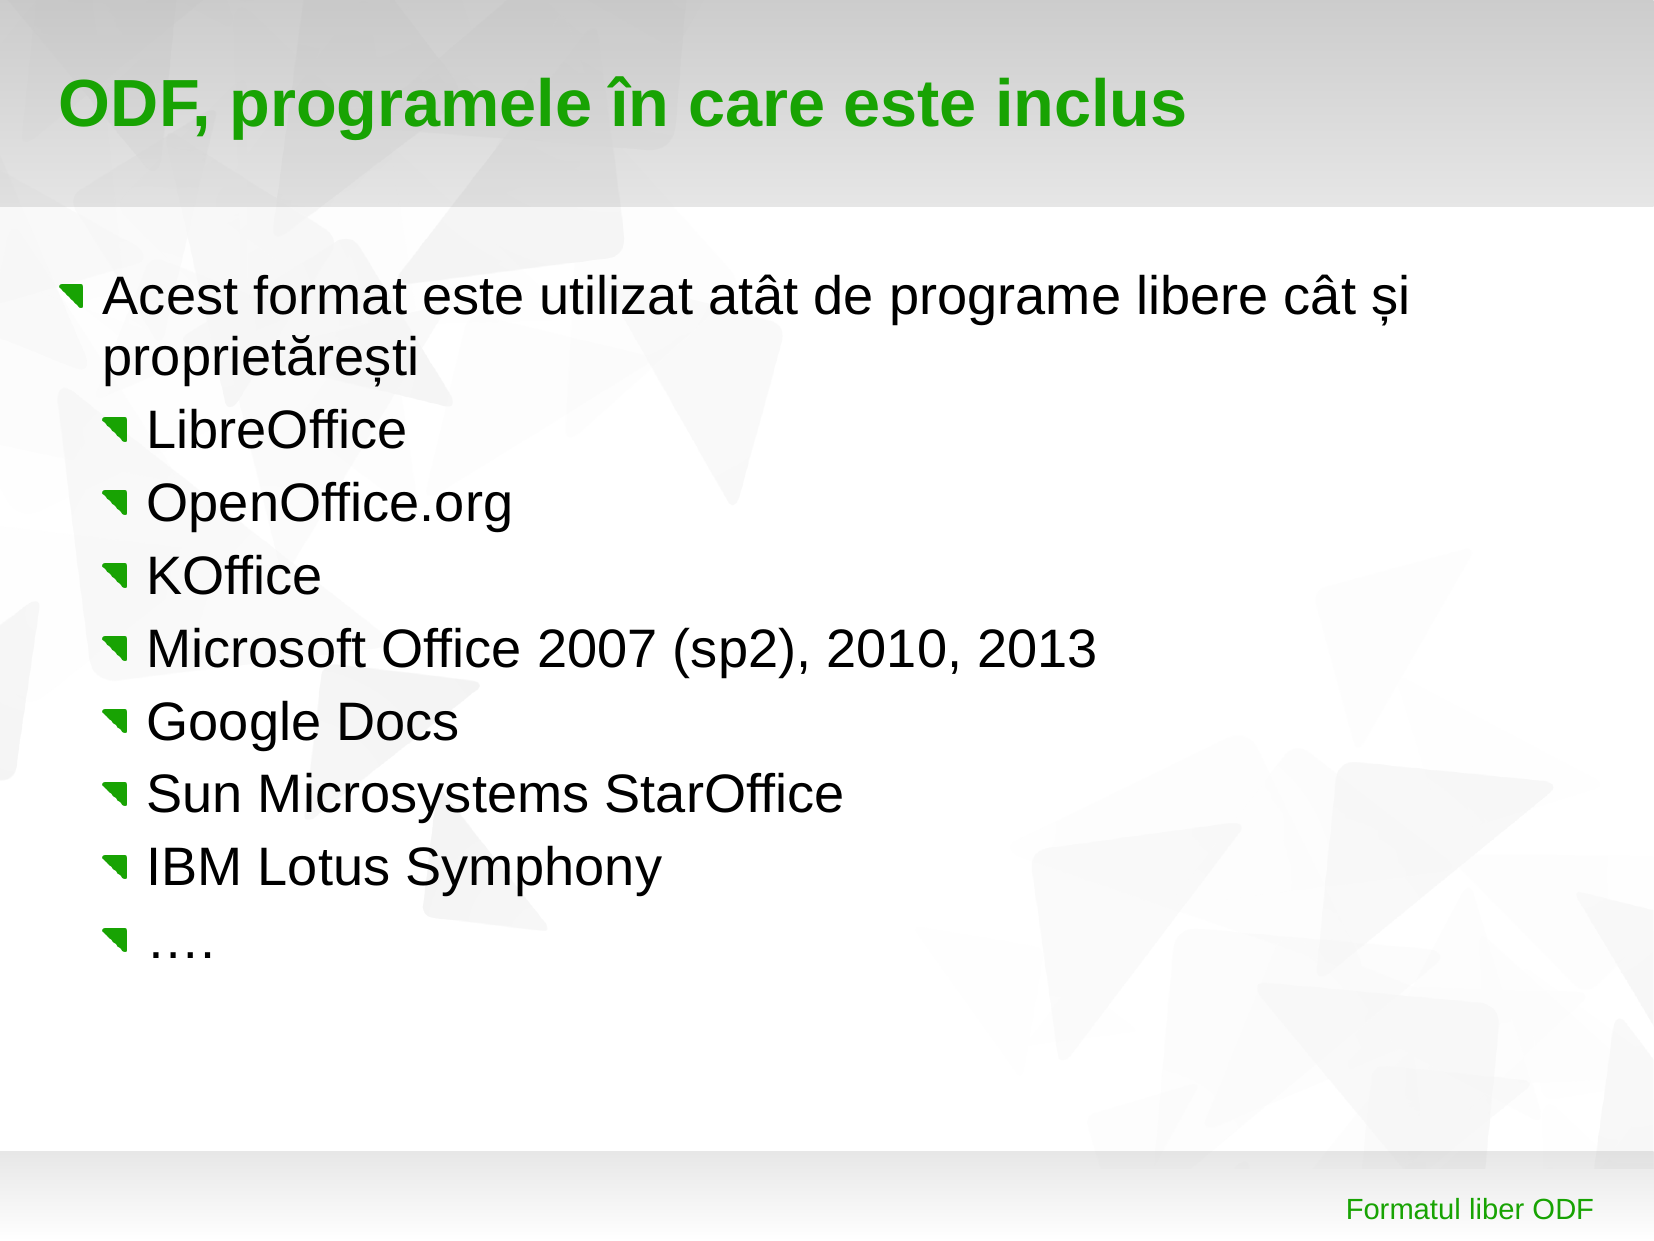

# ODF, programele în care este inclus
Acest format este utilizat atât de programe libere cât și proprietărești
LibreOffice
OpenOffice.org
KOffice
Microsoft Office 2007 (sp2), 2010, 2013
Google Docs
Sun Microsystems StarOffice
IBM Lotus Symphony
….
Formatul liber ODF